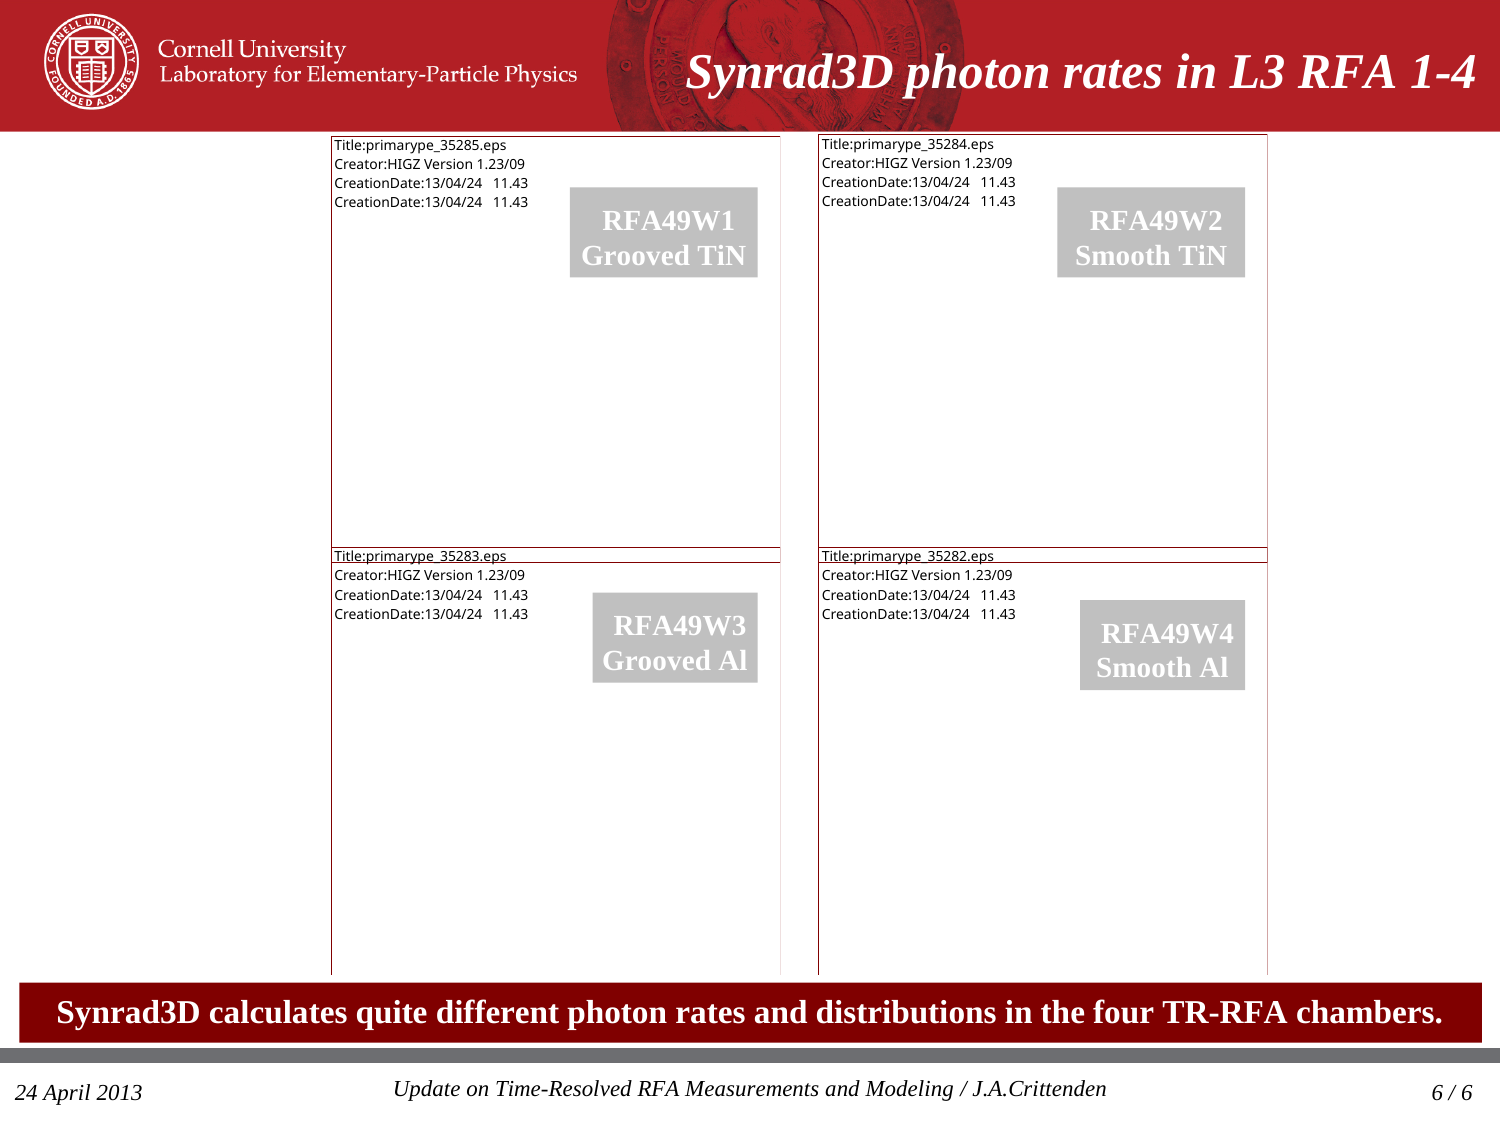

# Synrad3D photon rates in L3 RFA 1-4
 RFA49W1
Grooved TiN
 RFA49W2
Smooth TiN
 RFA49W3
Grooved Al
 RFA49W4
Smooth Al
Synrad3D calculates quite different photon rates and distributions in the four TR-RFA chambers.